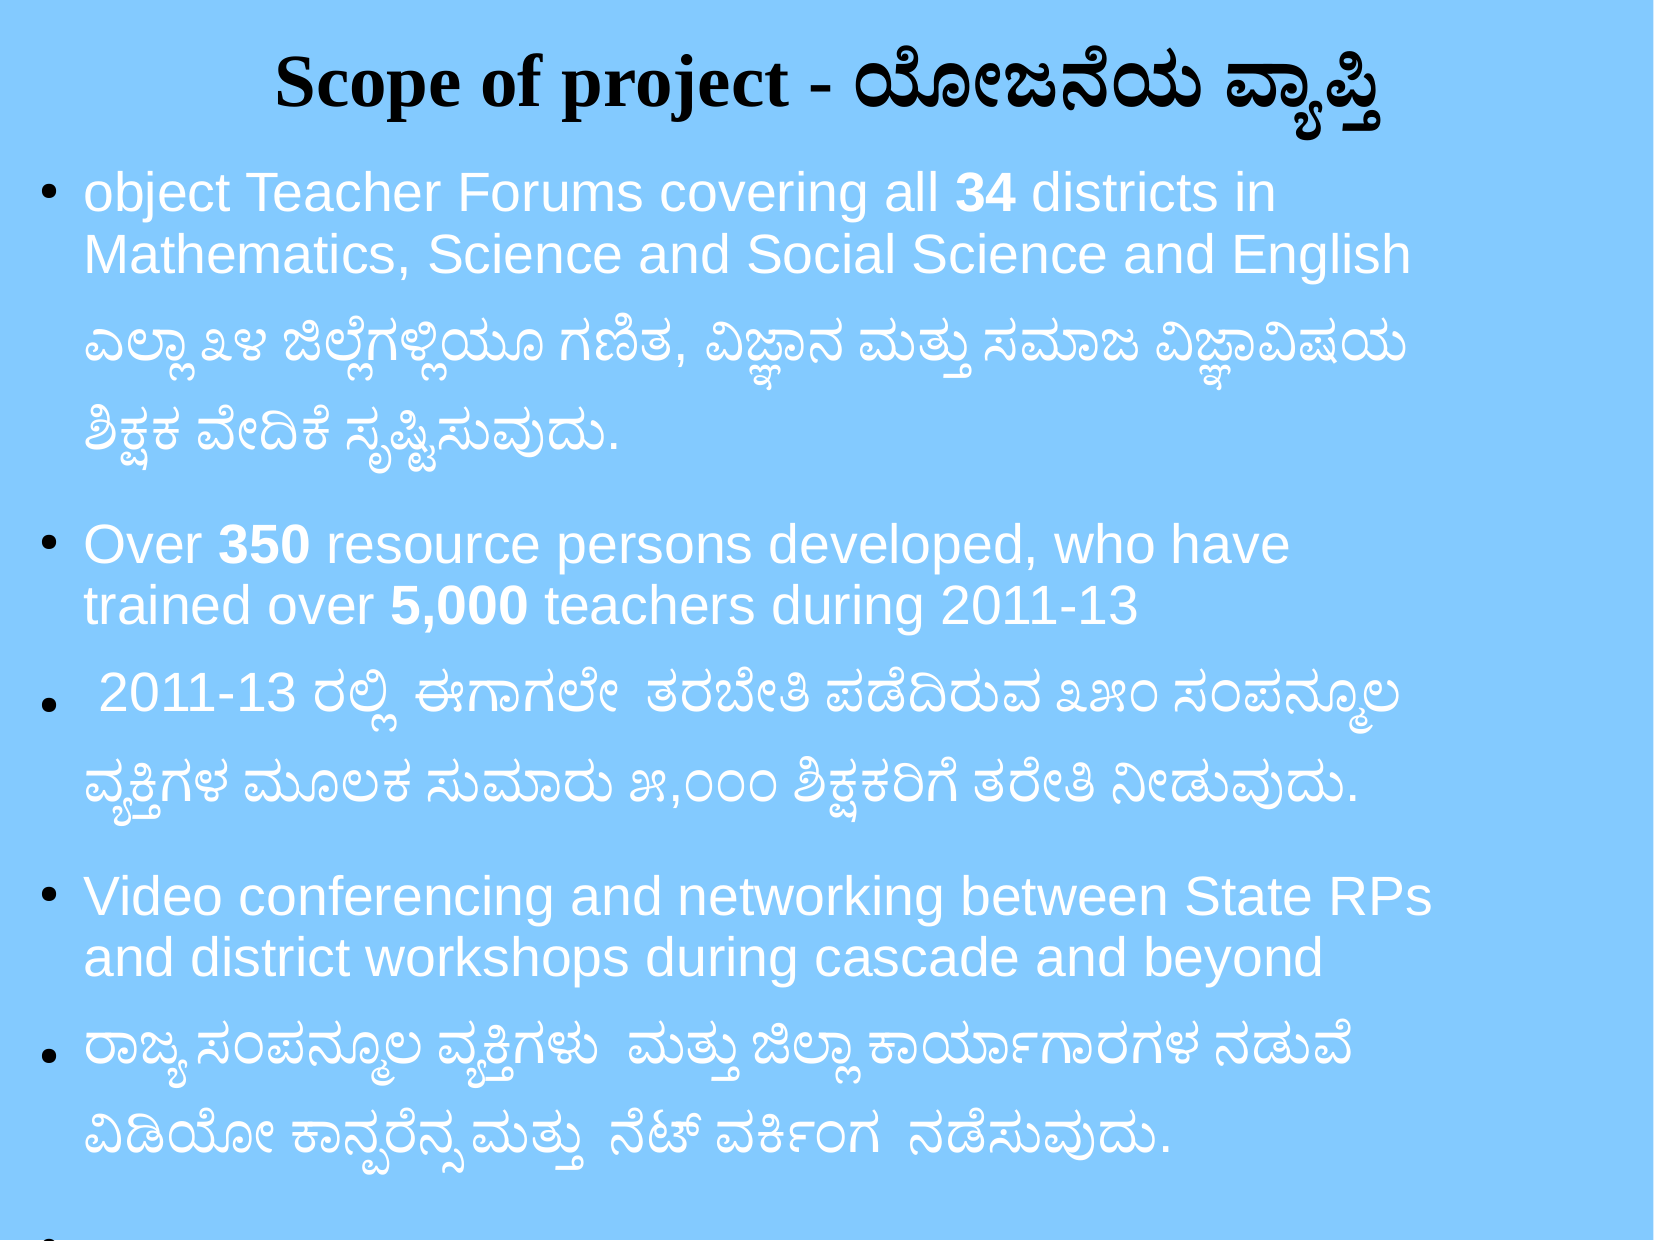

# Scope of project - ಯೋಜನೆಯ ವ್ಯಾಪ್ತಿ
object Teacher Forums covering all 34 districts in Mathematics, Science and Social Science and English
ಎಲ್ಲಾ ೩೪ ಜಿಲ್ಲೆಗಳ್ಲಿಯೂ ಗಣಿತ, ವಿಜ್ಞಾನ ಮತ್ತು ಸಮಾಜ ವಿಜ್ಞಾವಿಷಯ ಶಿಕ್ಷಕ ವೇದಿಕೆ ಸೃಷ್ಟಿಸುವುದು.
Over 350 resource persons developed, who have trained over 5,000 teachers during 2011-13
 2011-13 ರಲ್ಲಿ ಈಗಾಗಲೇ ತರಬೇತಿ ಪಡೆದಿರುವ ೩೫೦ ಸಂಪನ್ಮೂಲ ವ್ಯಕ್ತಿಗಳ ಮೂಲಕ ಸುಮಾರು ೫,೦೦೦ ಶಿಕ್ಷಕರಿಗೆ ತರೇತಿ ನೀಡುವುದು.
Video conferencing and networking between State RPs and district workshops during cascade and beyond
ರಾಜ್ಯ ಸಂಪನ್ಮೂಲ ವ್ಯಕ್ತಿಗಳು ಮತ್ತು ಜಿಲ್ಲಾ ಕಾರ್ಯಾಗಾರಗಳ ನಡುವೆ ವಿಡಿಯೋ ಕಾನ್ಪರೆನ್ಸ ಮತ್ತು ನೆಟ್ ವರ್ಕಿಂಗ ನಡೆಸುವುದು.